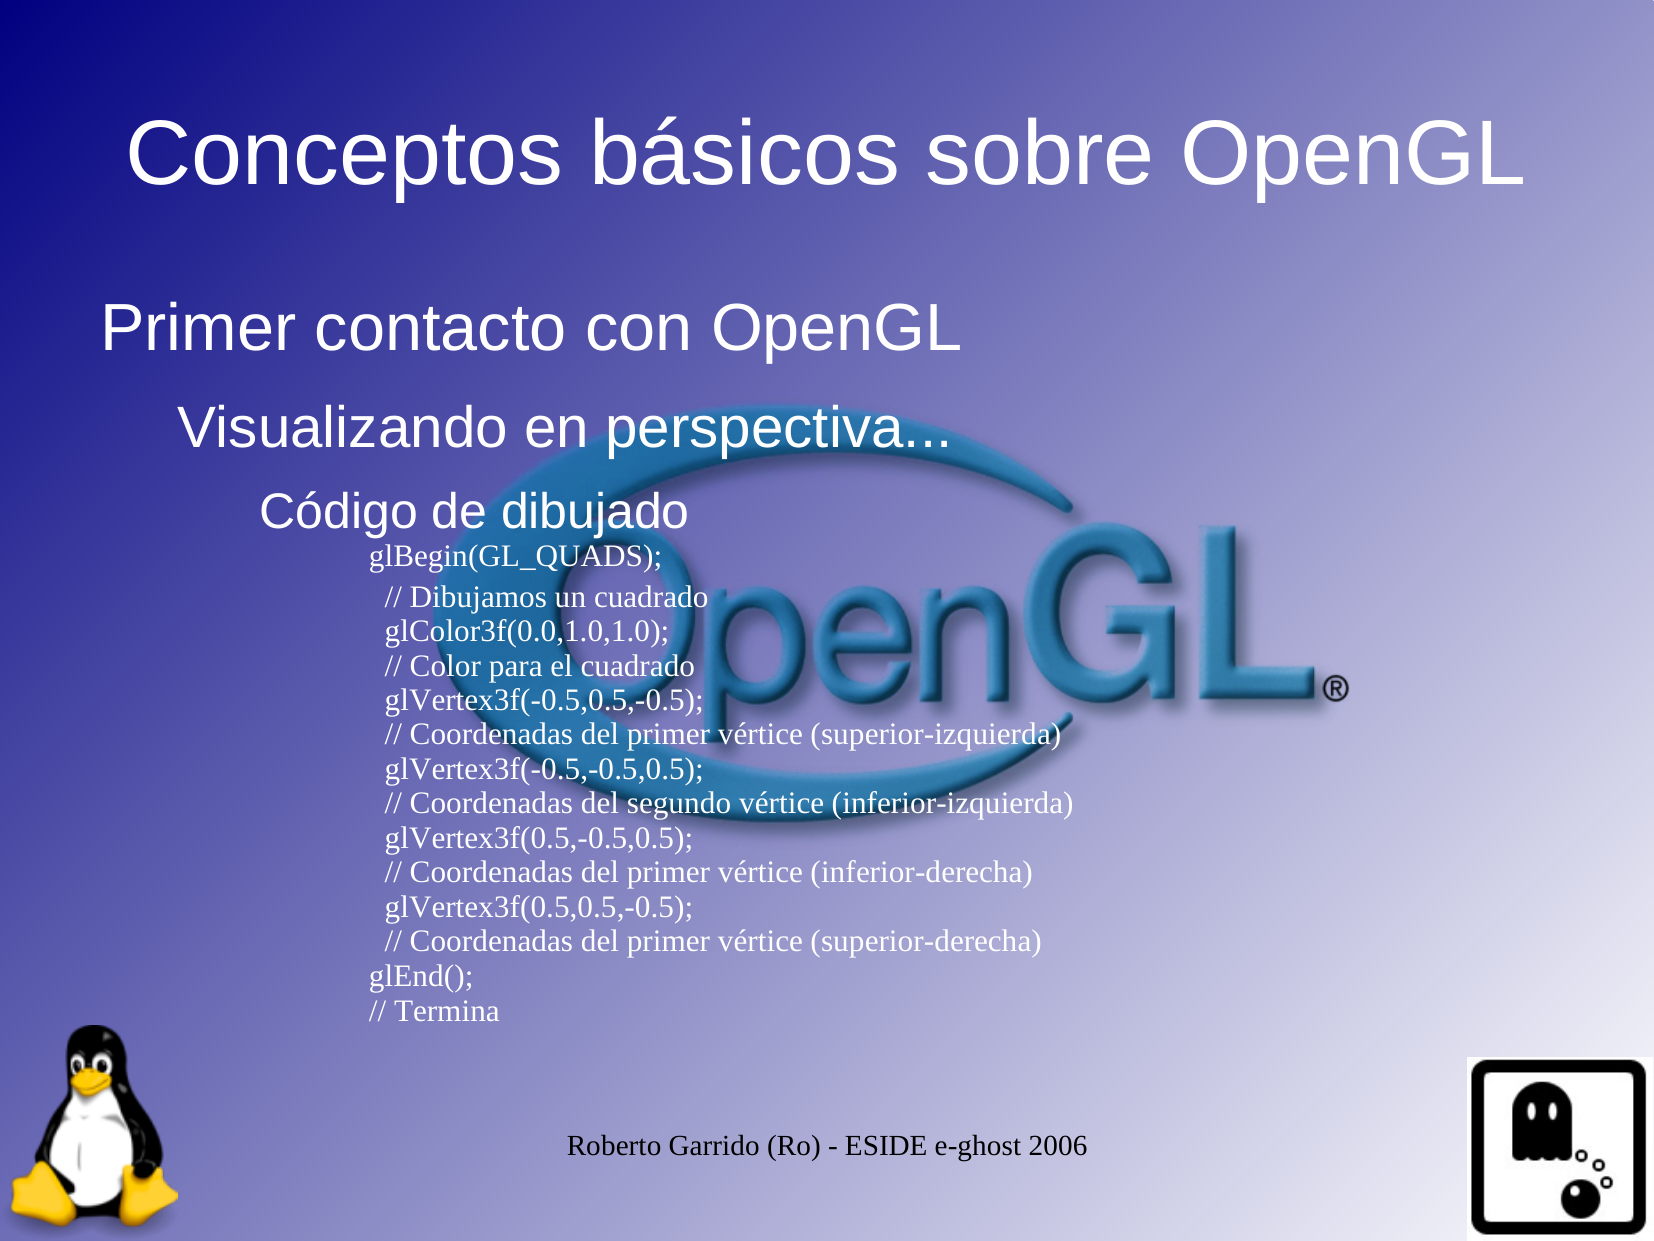

# Conceptos básicos sobre OpenGL
Primer contacto con OpenGL
Visualizando en perspectiva...
Código de dibujado
glBegin(GL_QUADS);
 // Dibujamos un cuadrado
 glColor3f(0.0,1.0,1.0);
 // Color para el cuadrado
 glVertex3f(-0.5,0.5,-0.5);
 // Coordenadas del primer vértice (superior-izquierda)
 glVertex3f(-0.5,-0.5,0.5);
 // Coordenadas del segundo vértice (inferior-izquierda)
 glVertex3f(0.5,-0.5,0.5);
 // Coordenadas del primer vértice (inferior-derecha)
 glVertex3f(0.5,0.5,-0.5);
 // Coordenadas del primer vértice (superior-derecha)
glEnd();
// Termina
Roberto Garrido (Ro) - ESIDE e-ghost 2006